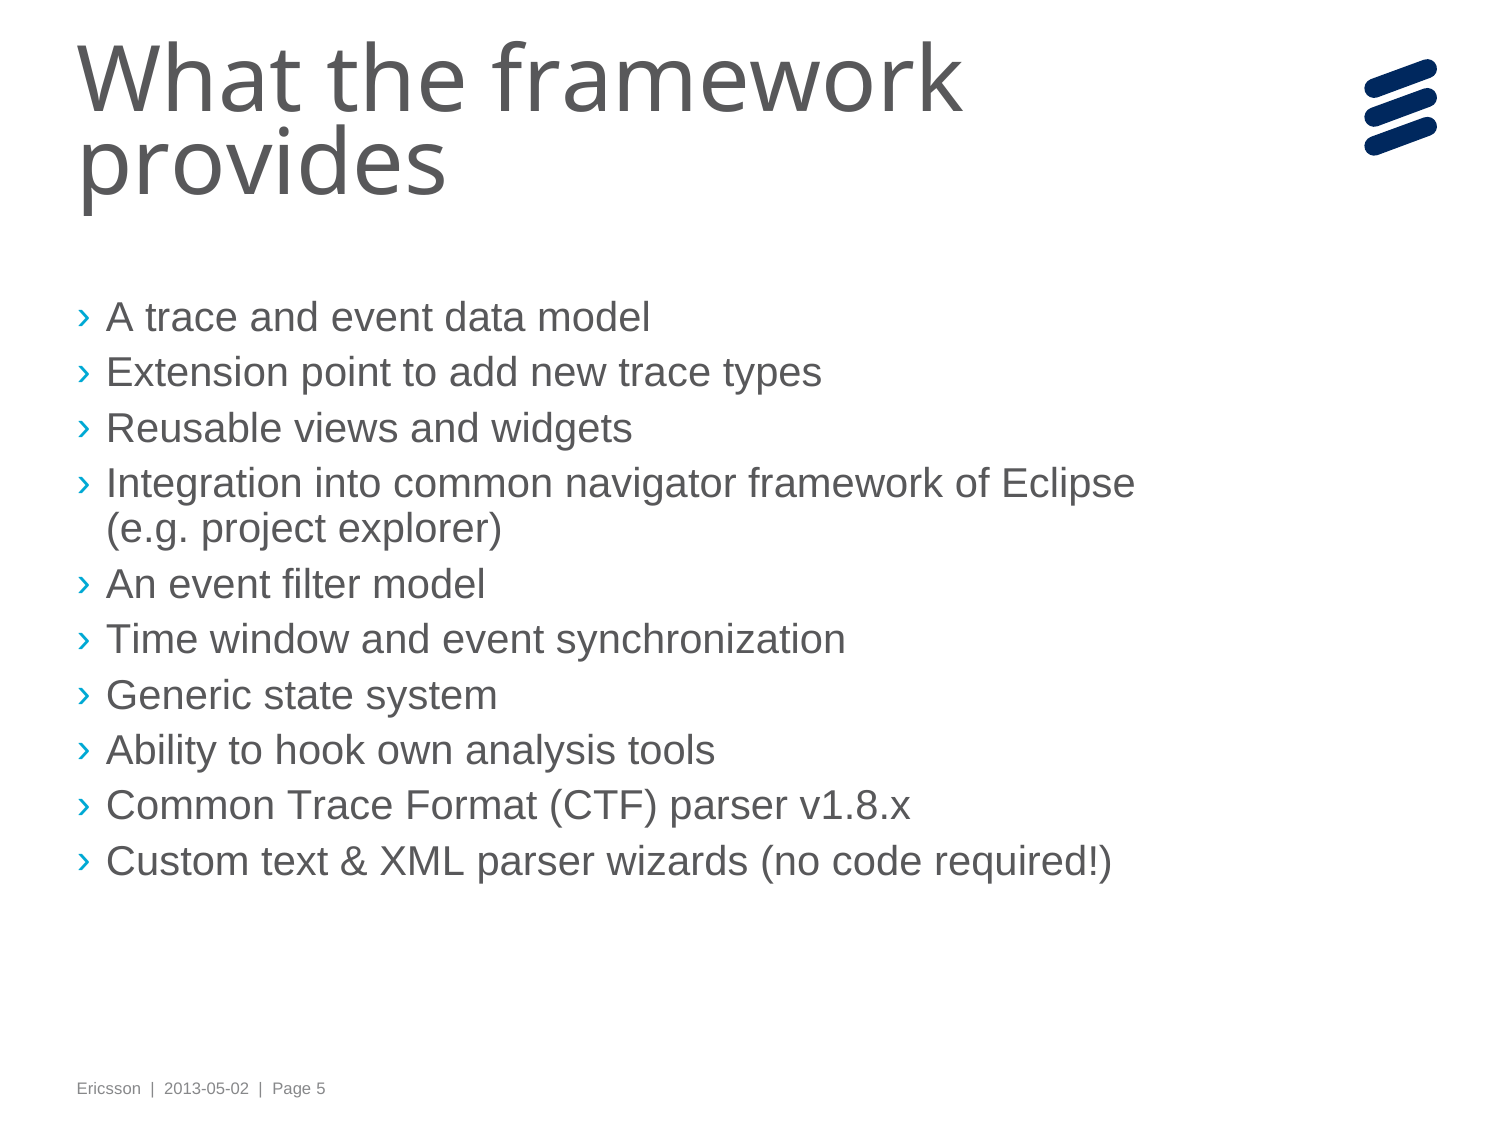

# What the framework provides
A trace and event data model
Extension point to add new trace types
Reusable views and widgets
Integration into common navigator framework of Eclipse
(e.g. project explorer)
An event filter model
Time window and event synchronization
Generic state system
Ability to hook own analysis tools
Common Trace Format (CTF) parser v1.8.x
Custom text & XML parser wizards (no code required!)